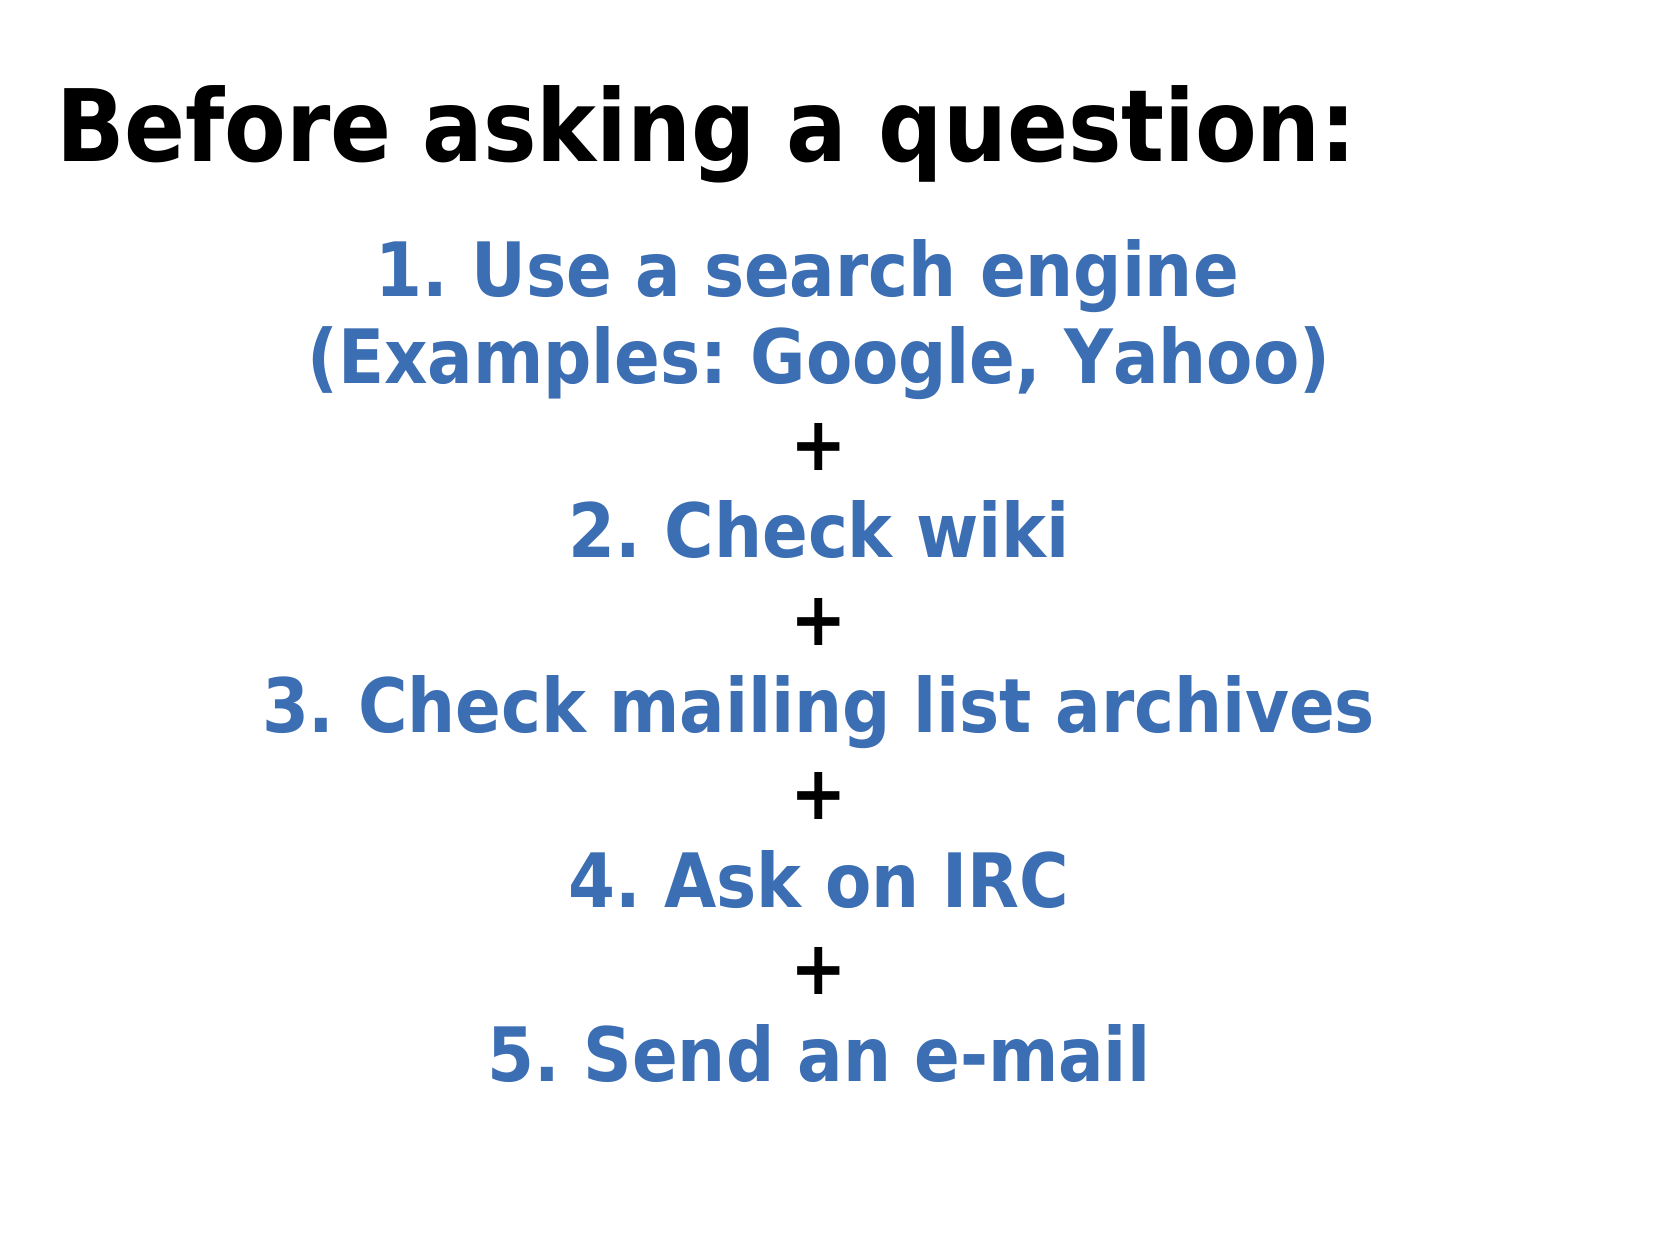

Before asking a question:
1. Use a search engine
(Examples: Google, Yahoo)
+
2. Check wiki
+
3. Check mailing list archives
+
4. Ask on IRC
+
5. Send an e-mail